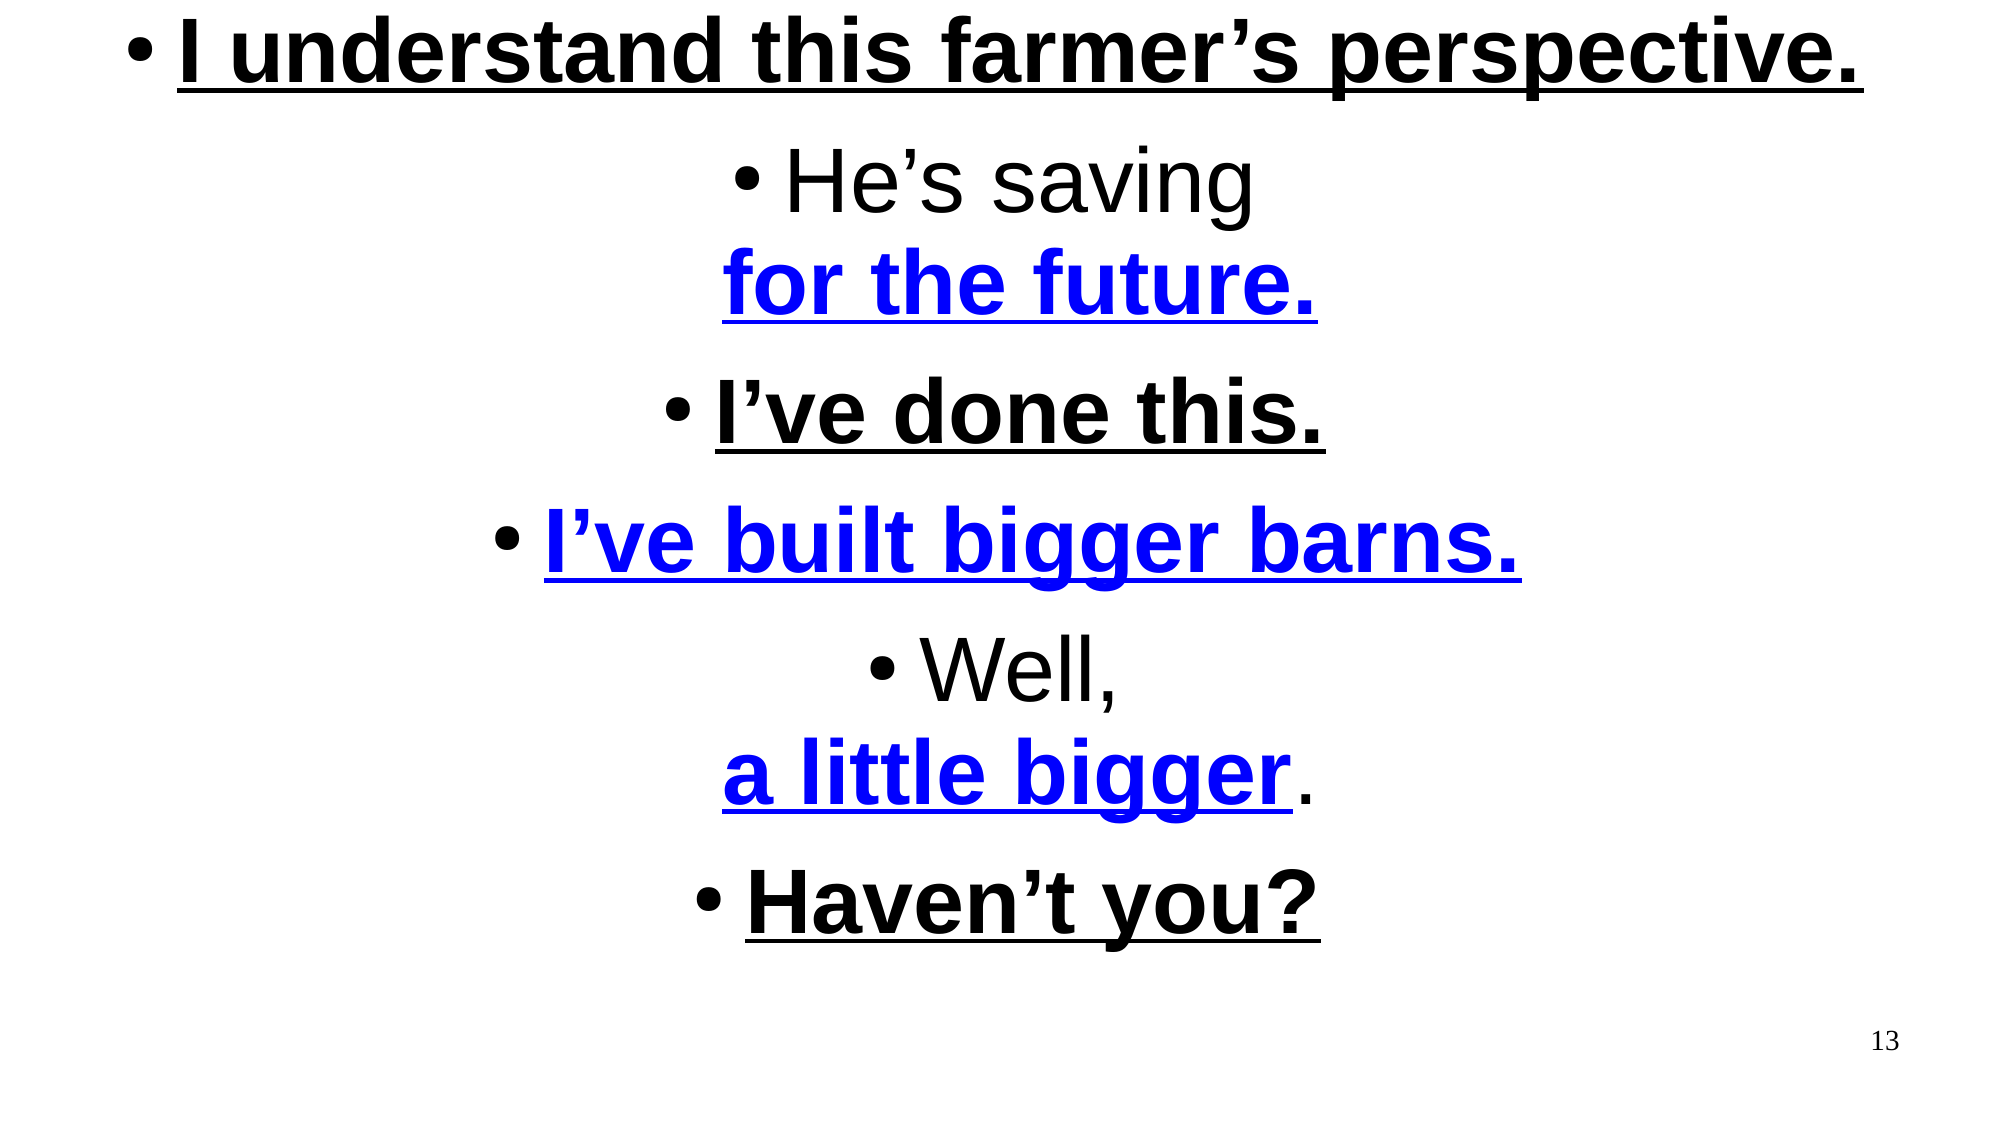

# I understand this farmer’s perspective.
He’s saving
for the future.
I’ve done this.
I’ve built bigger barns.
Well,
a little bigger.
Haven’t you?
13